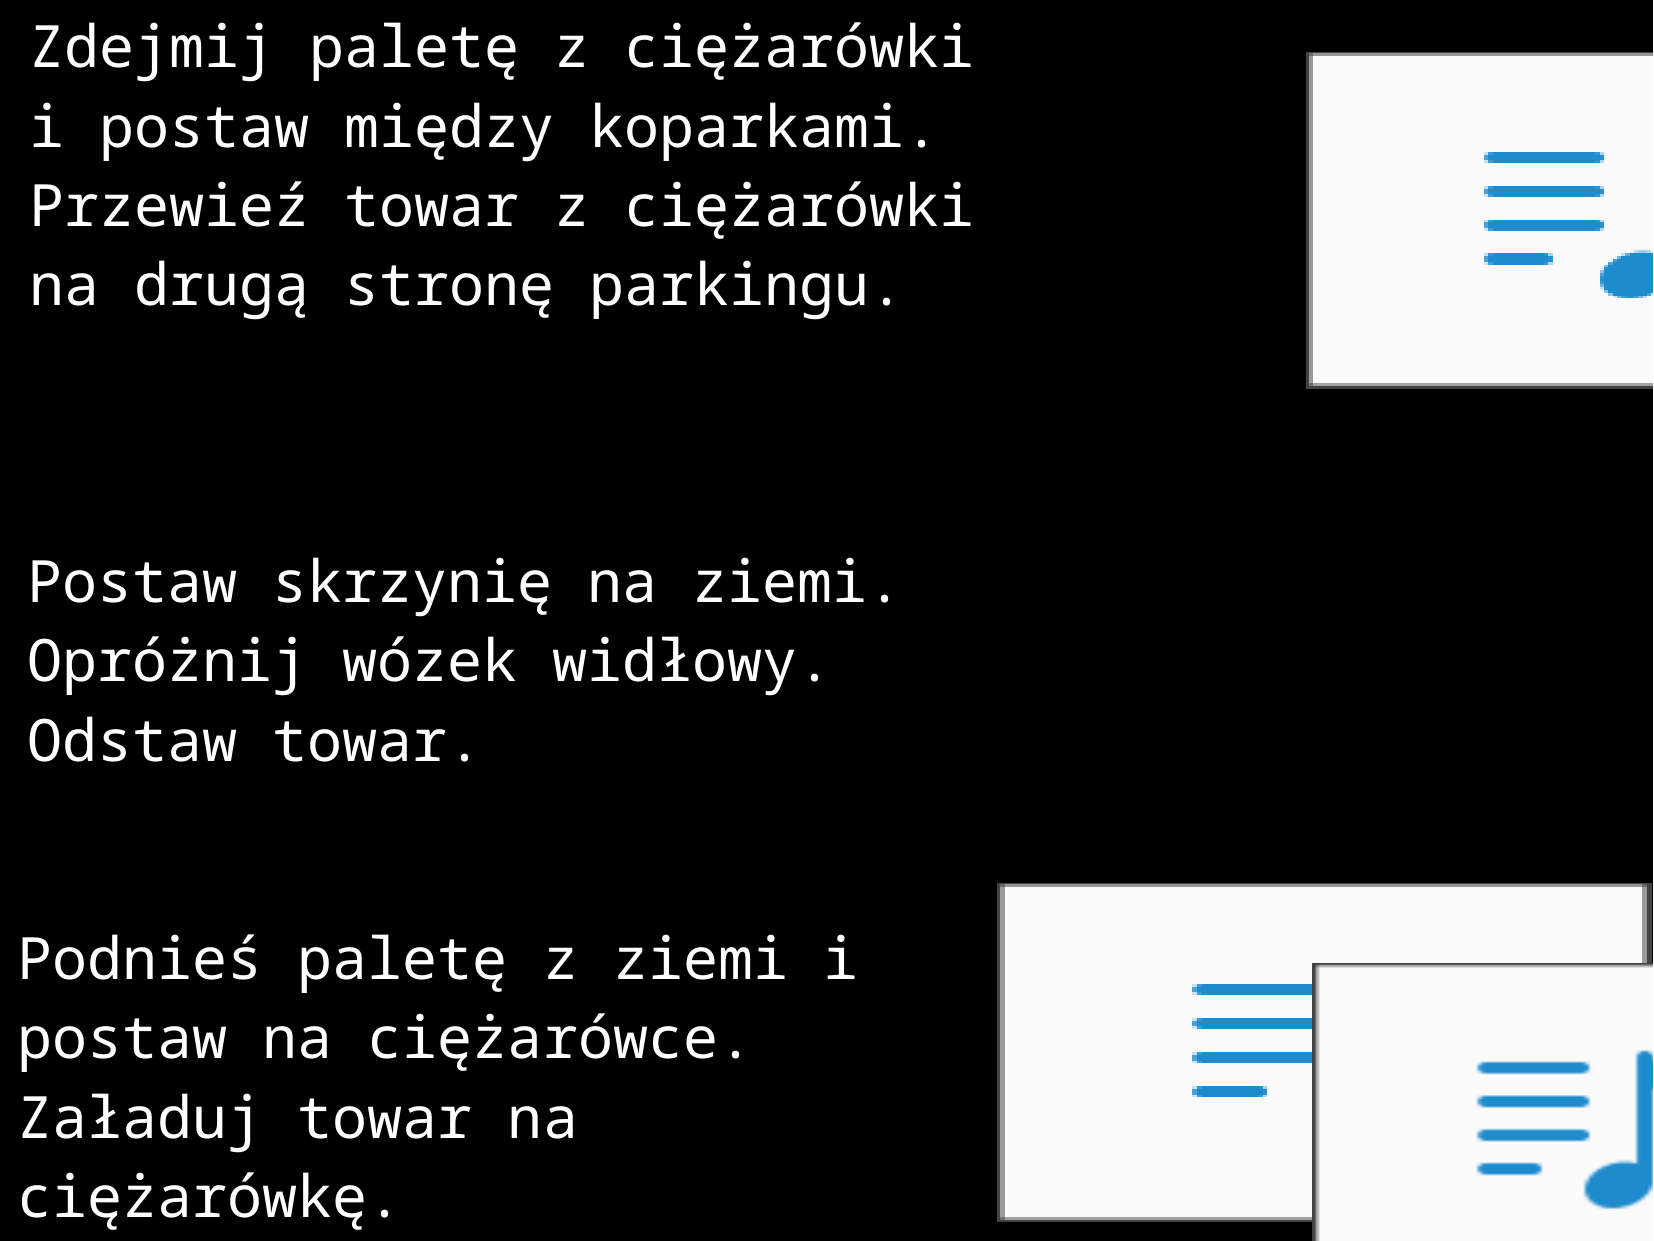

Zdejmij paletę z ciężarówki i postaw między koparkami.
Przewieź towar z ciężarówki na drugą stronę parkingu.
# Postaw skrzynię na ziemi. Opróżnij wózek widłowy. Odstaw towar.
Podnieś paletę z ziemi i postaw na ciężarówce.
Załaduj towar na ciężarówkę.